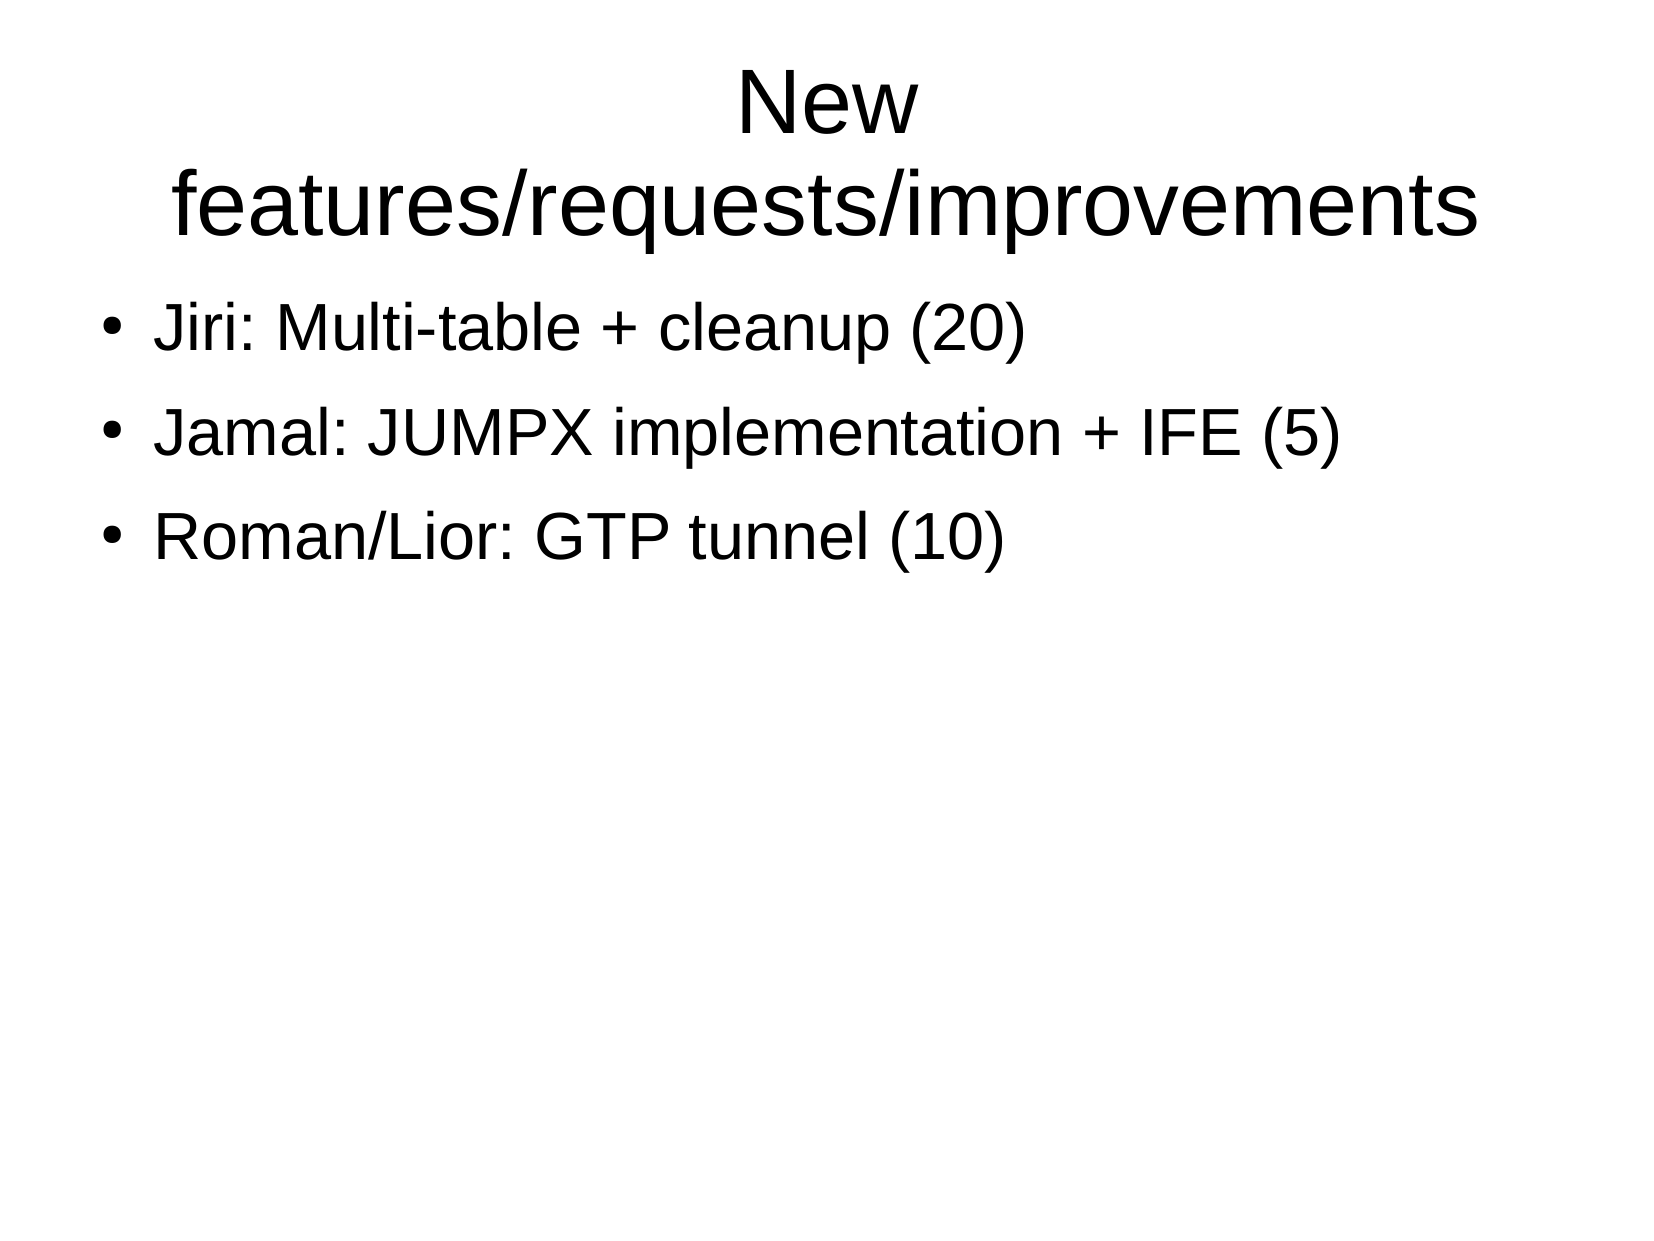

# New features/requests/improvements
Jiri: Multi-table + cleanup (20)
Jamal: JUMPX implementation + IFE (5)
Roman/Lior: GTP tunnel (10)